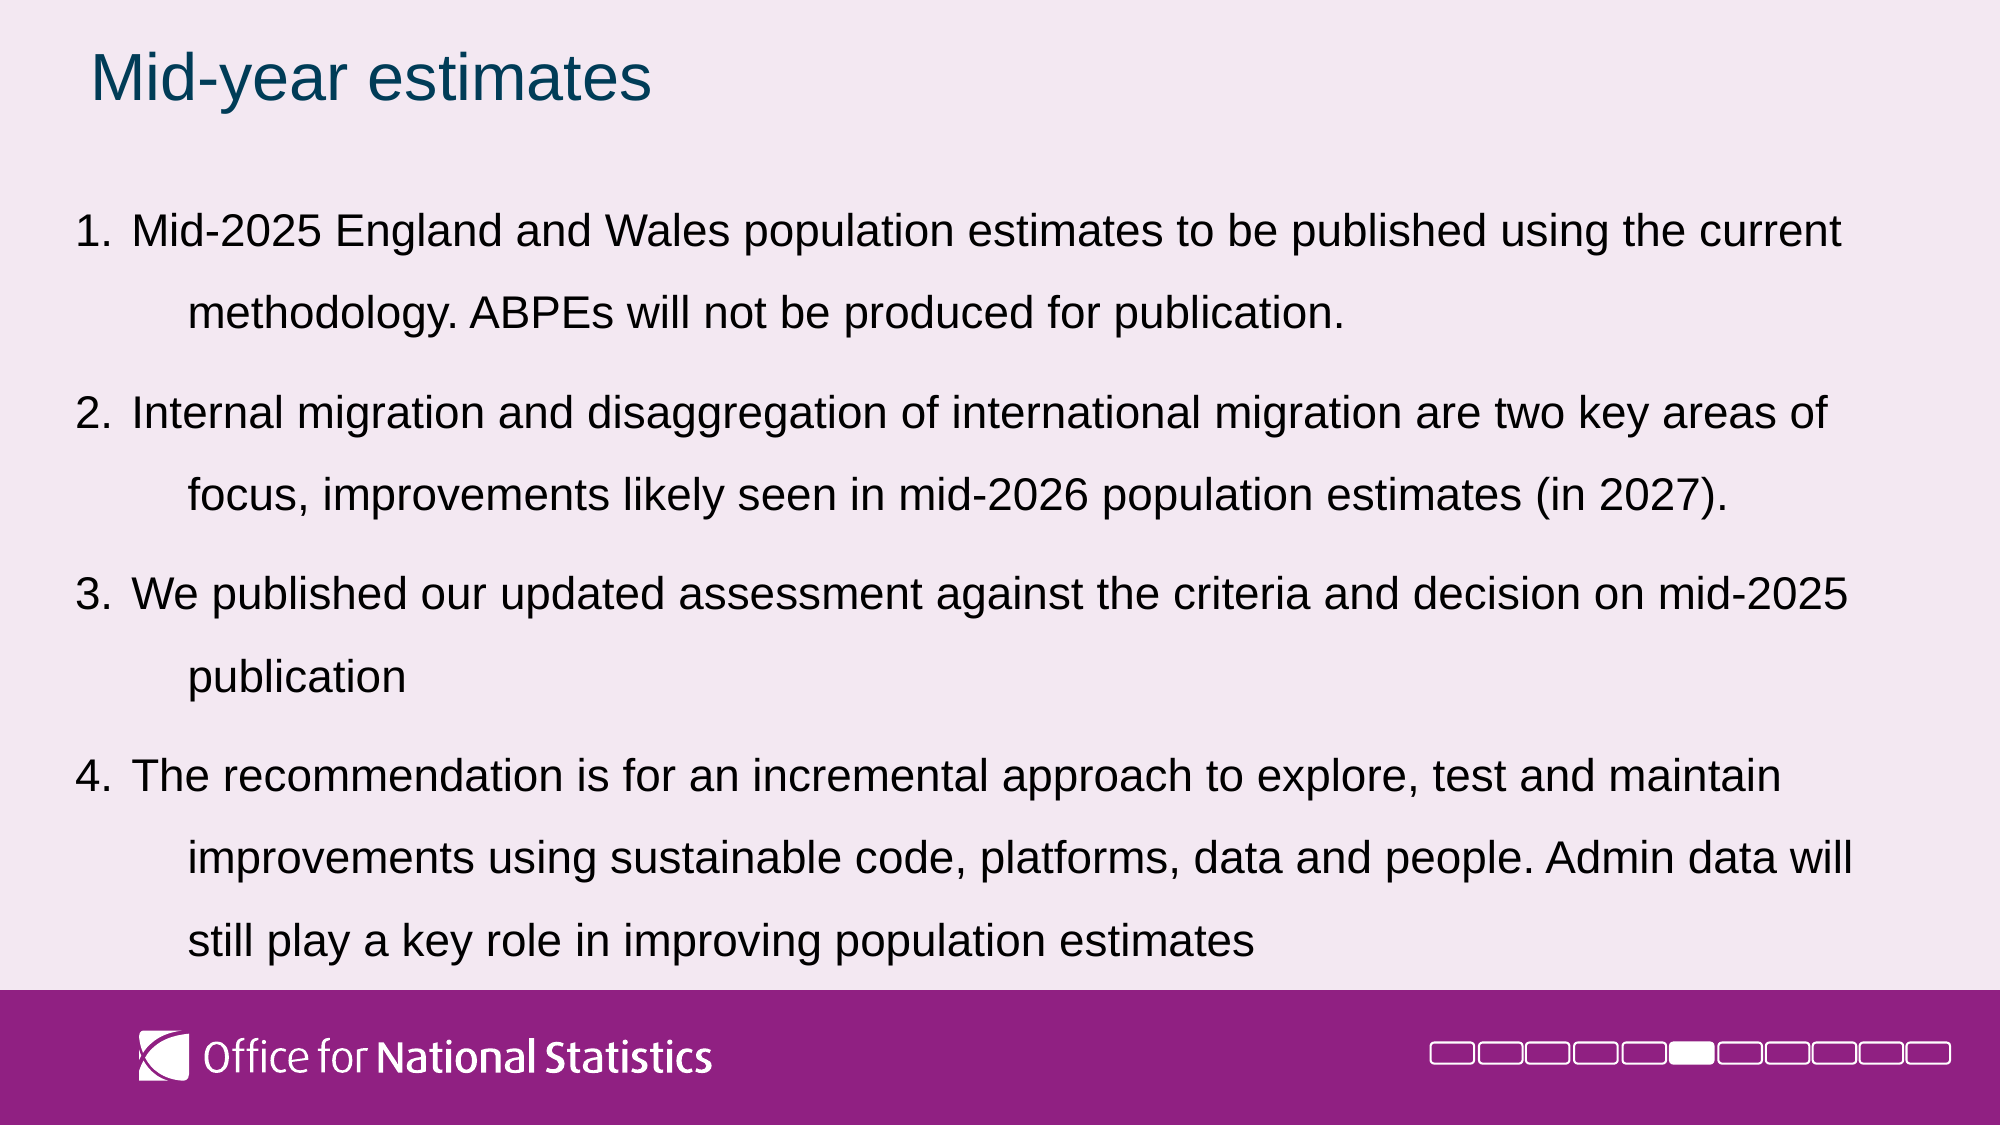

# Mid-year estimates
Mid-2025 England and Wales population estimates to be published using the current methodology. ABPEs will not be produced for publication.
Internal migration and disaggregation of international migration are two key areas of focus, improvements likely seen in mid-2026 population estimates (in 2027).
We published our updated assessment against the criteria and decision on mid-2025 publication
The recommendation is for an incremental approach to explore, test and maintain improvements using sustainable code, platforms, data and people. Admin data will still play a key role in improving population estimates